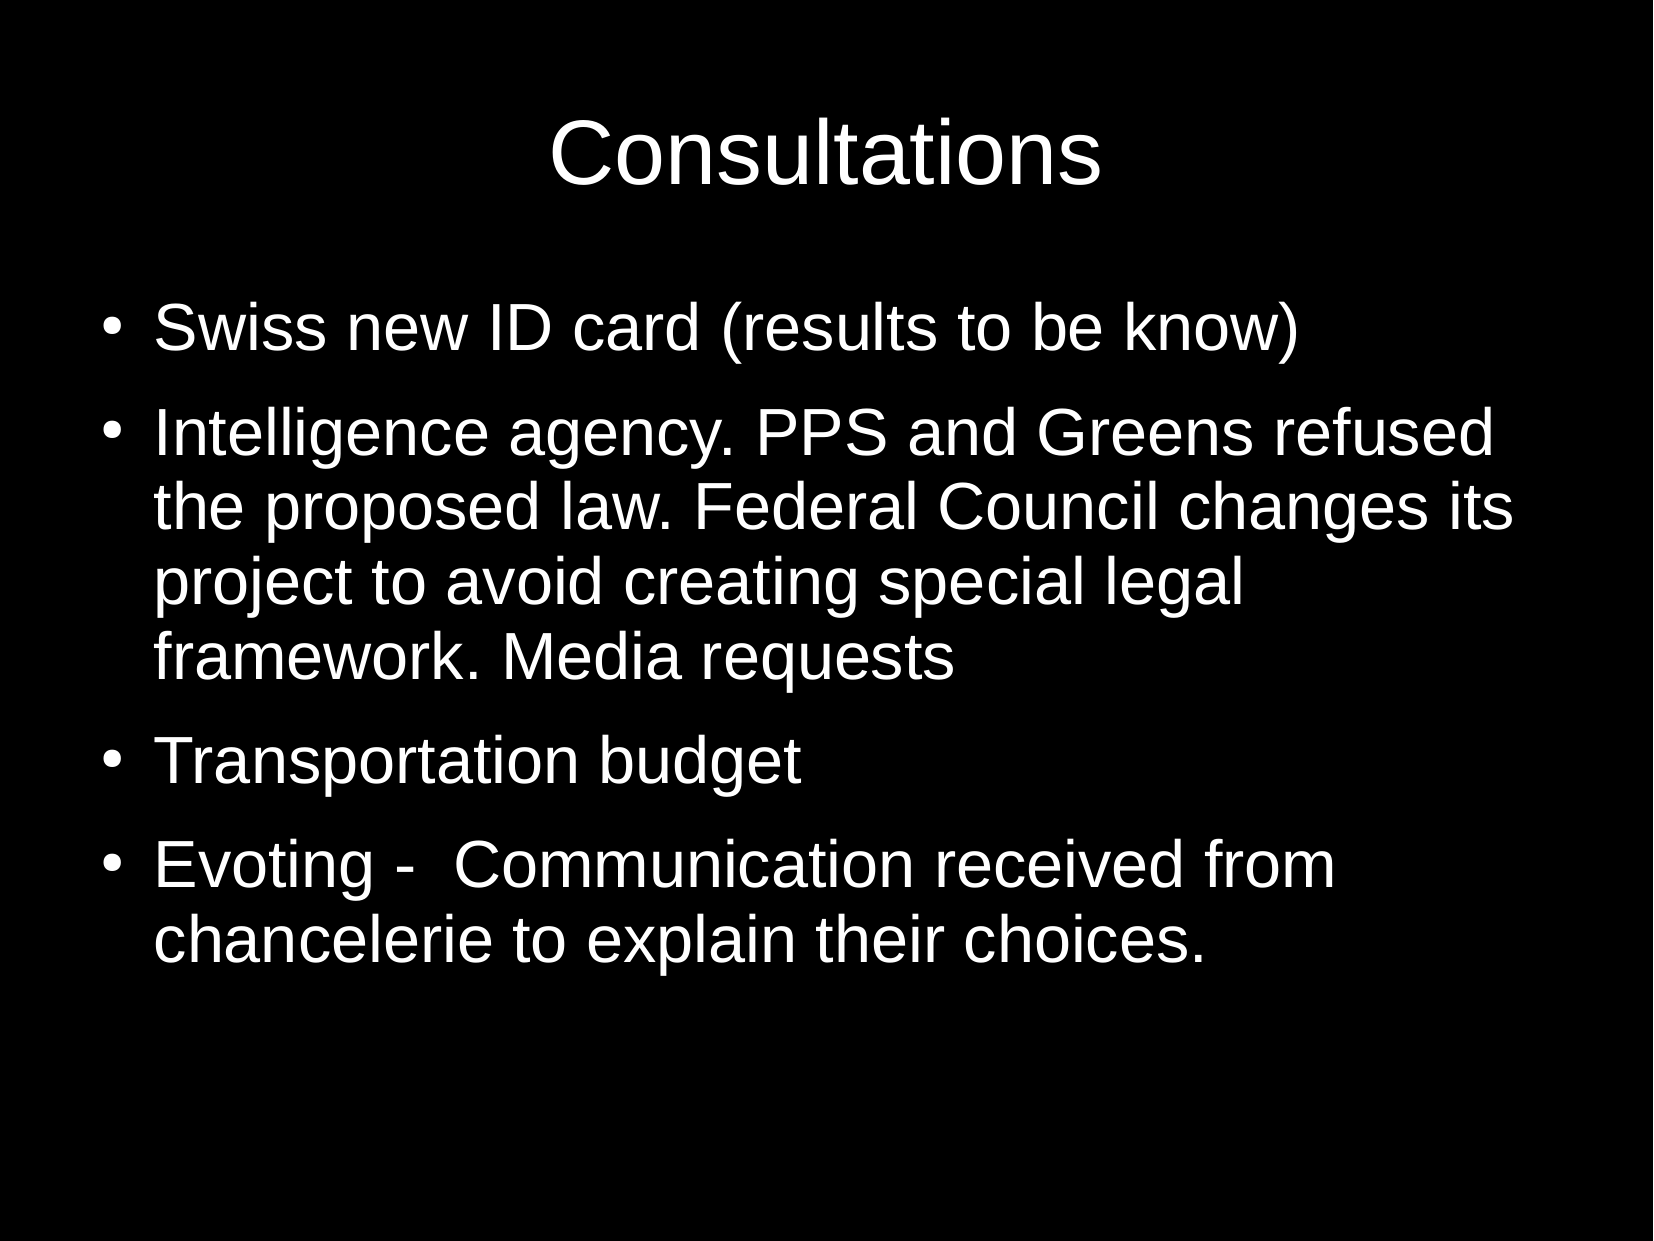

# Consultations
Swiss new ID card (results to be know)
Intelligence agency. PPS and Greens refused the proposed law. Federal Council changes its project to avoid creating special legal framework. Media requests
Transportation budget
Evoting - Communication received from chancelerie to explain their choices.